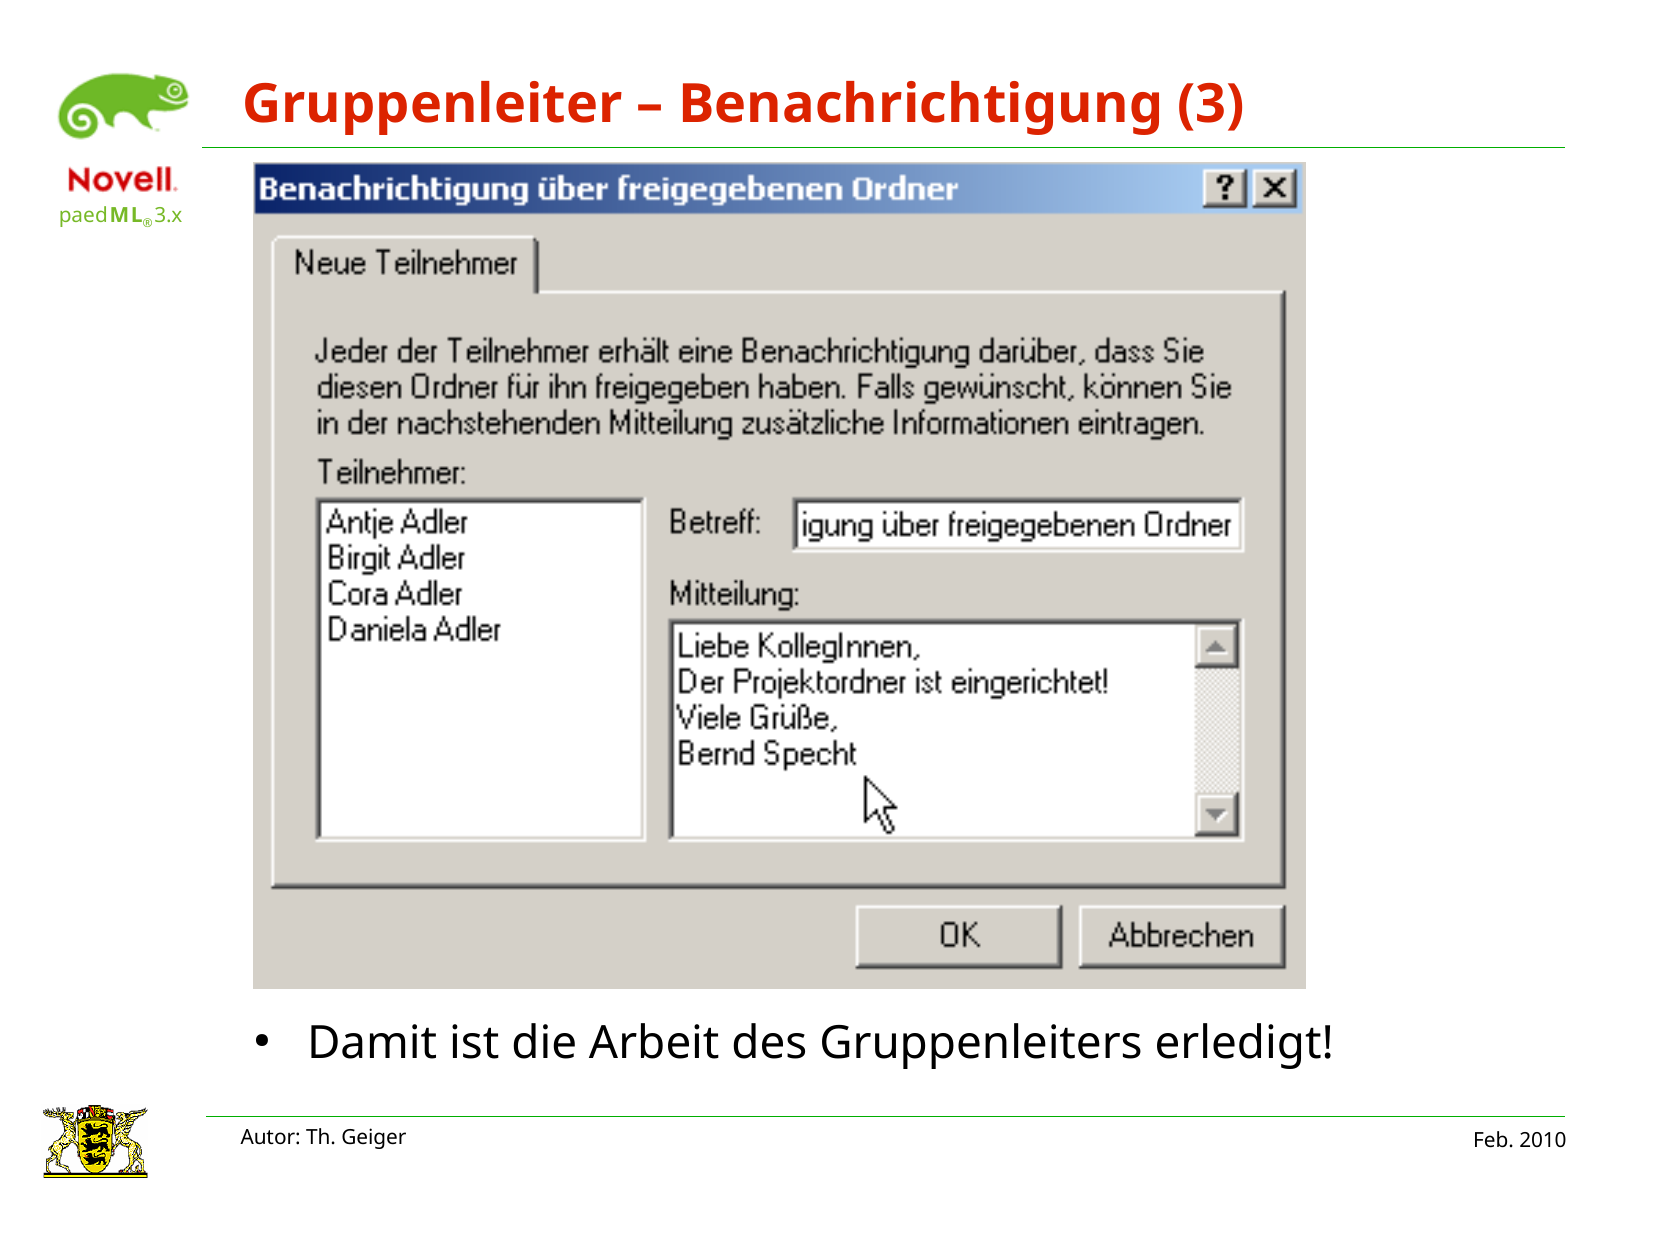

# Gruppenleiter – Benachrichtigung (3)
Damit ist die Arbeit des Gruppenleiters erledigt!
Autor: Th. Geiger
Feb. 2010